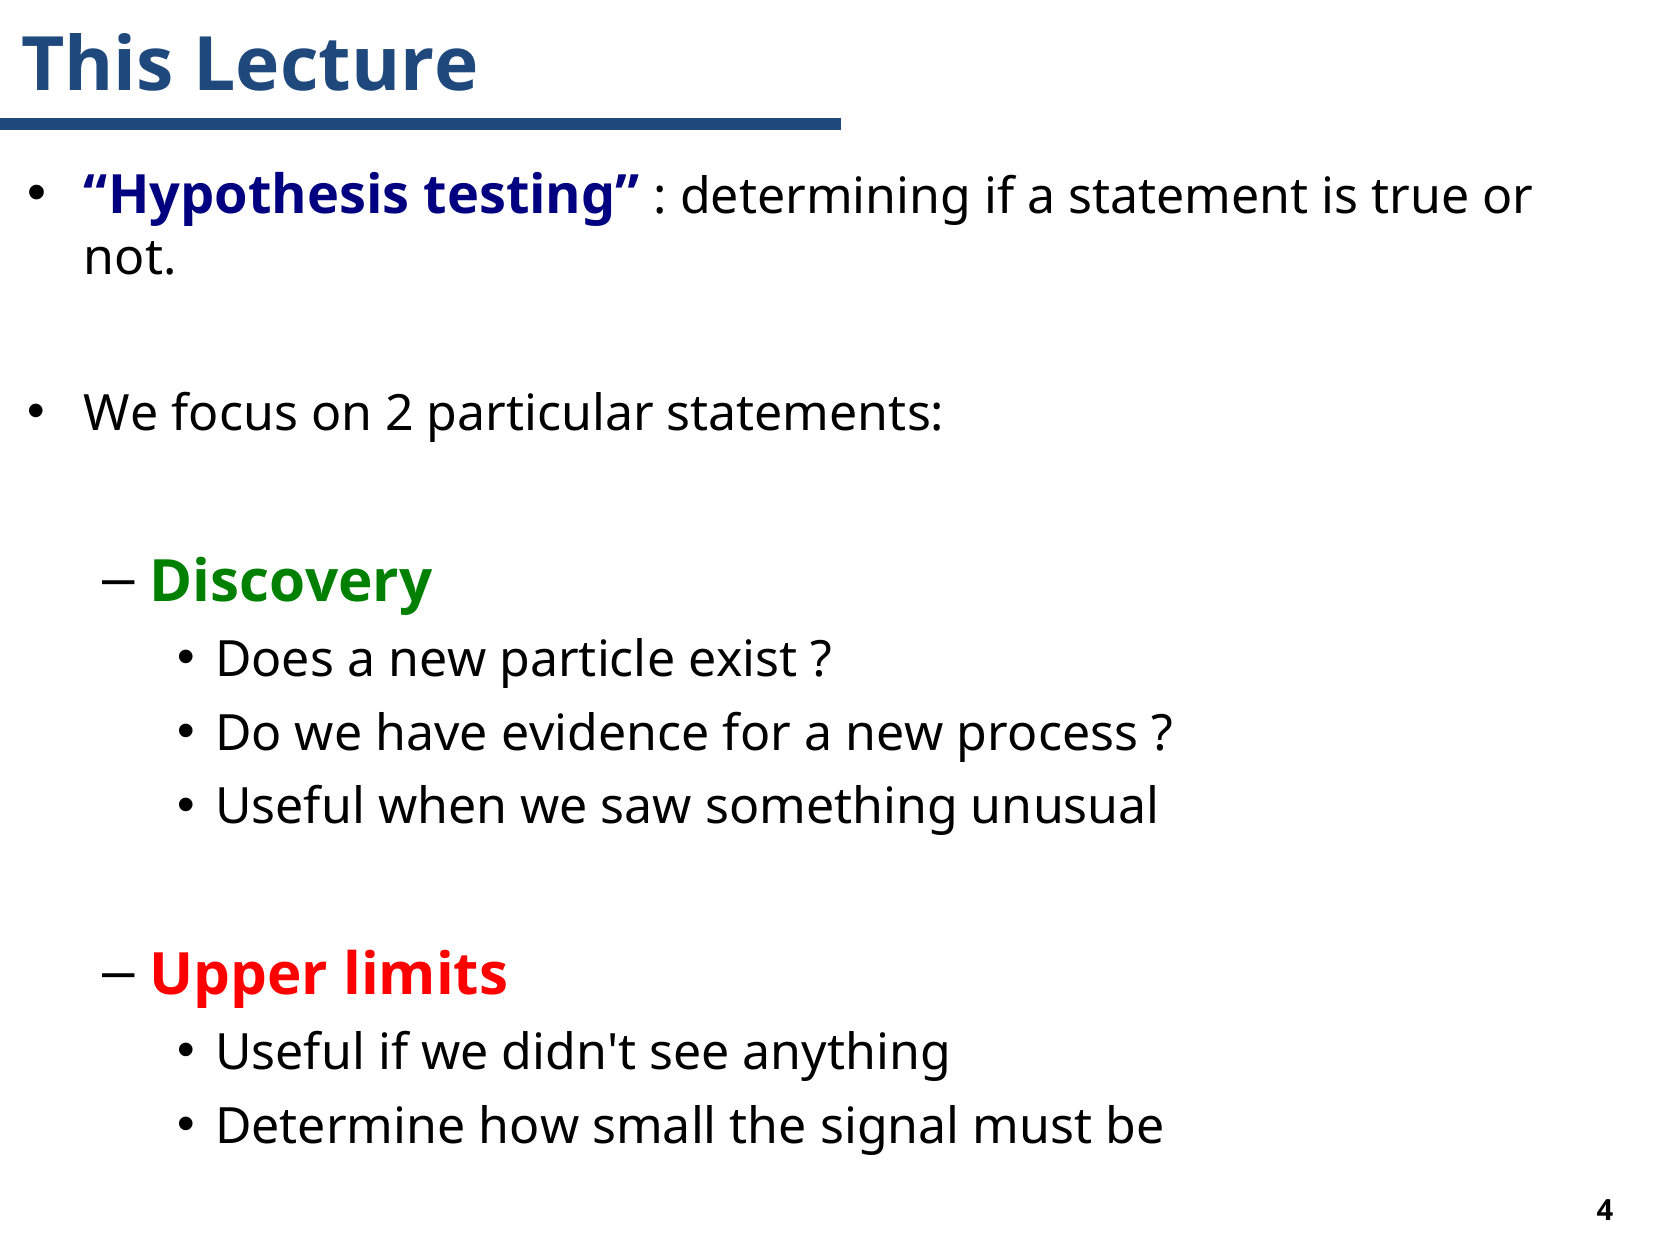

# This Lecture
“Hypothesis testing” : determining if a statement is true or not.
We focus on 2 particular statements:
Discovery
Does a new particle exist ?
Do we have evidence for a new process ?
Useful when we saw something unusual
Upper limits
Useful if we didn't see anything
Determine how small the signal must be
4